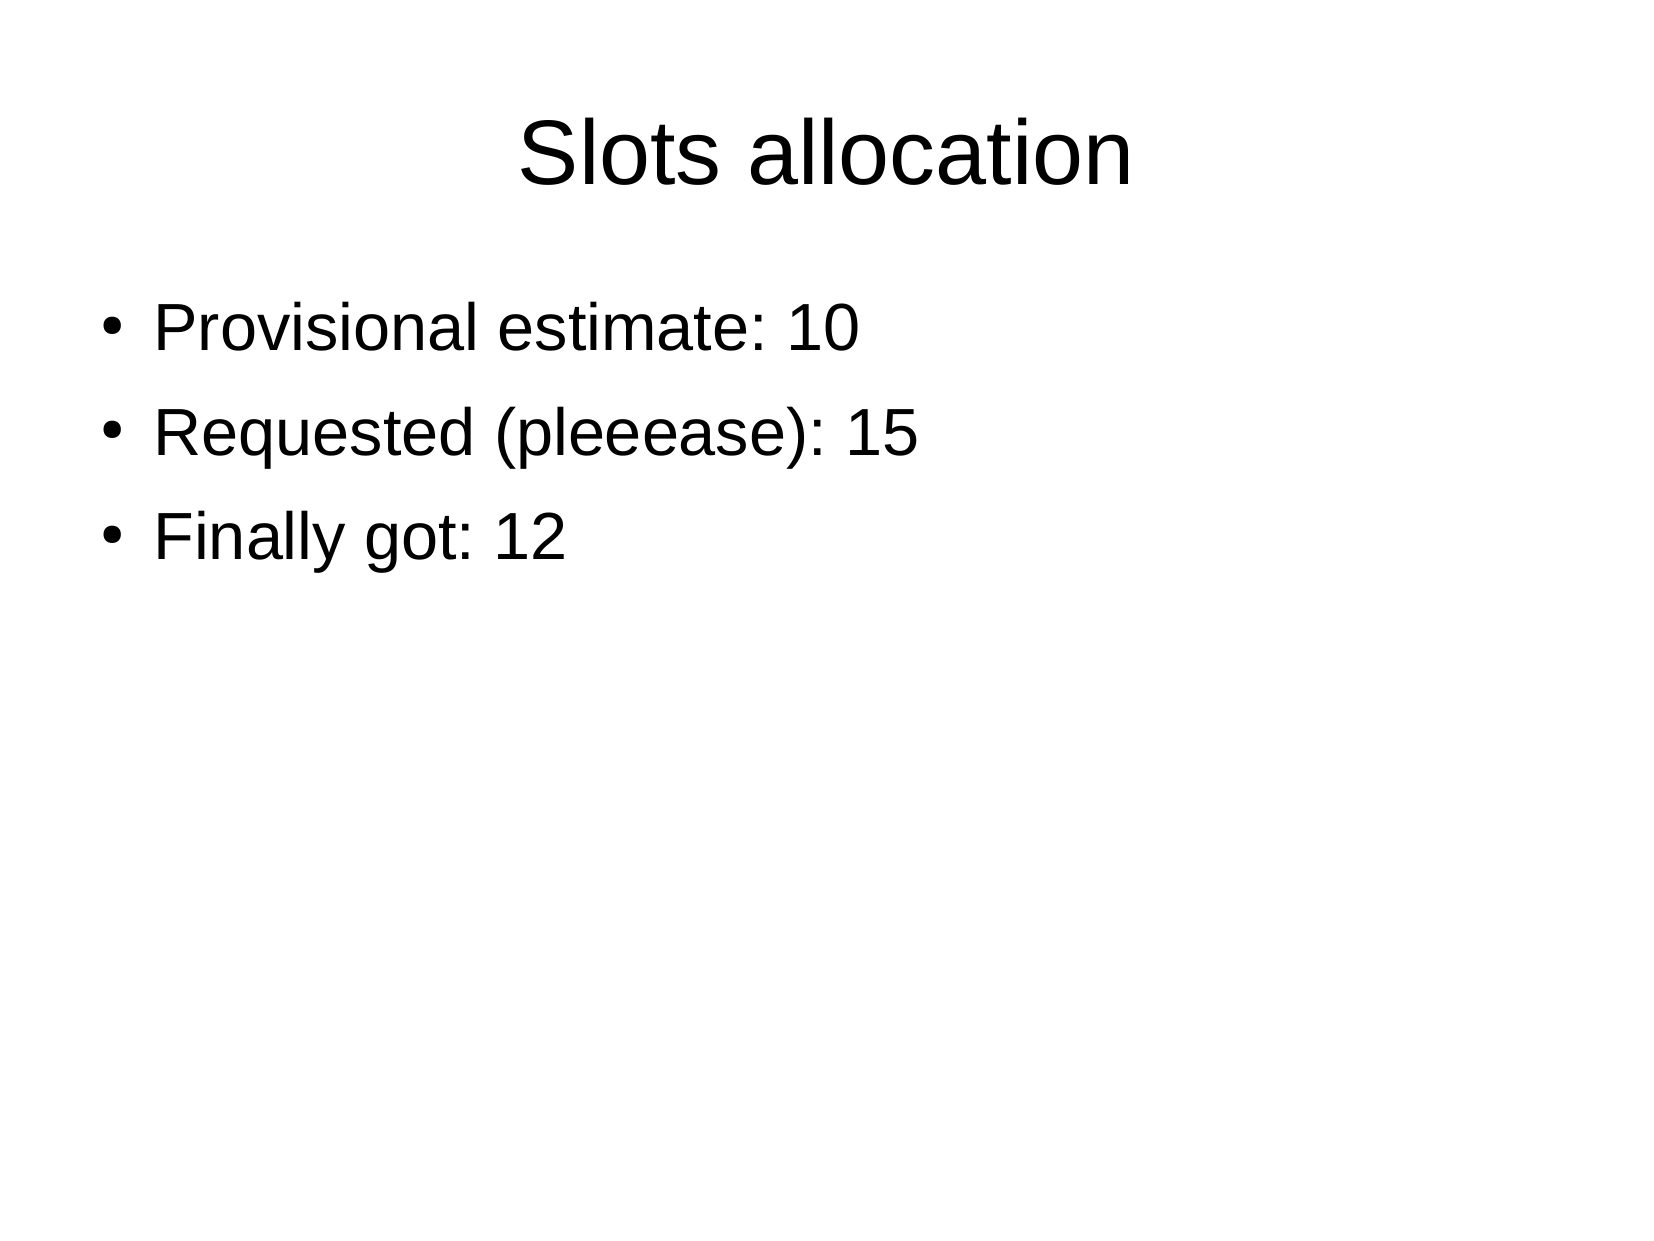

# Slots allocation
Provisional estimate: 10
Requested (pleeease): 15
Finally got: 12